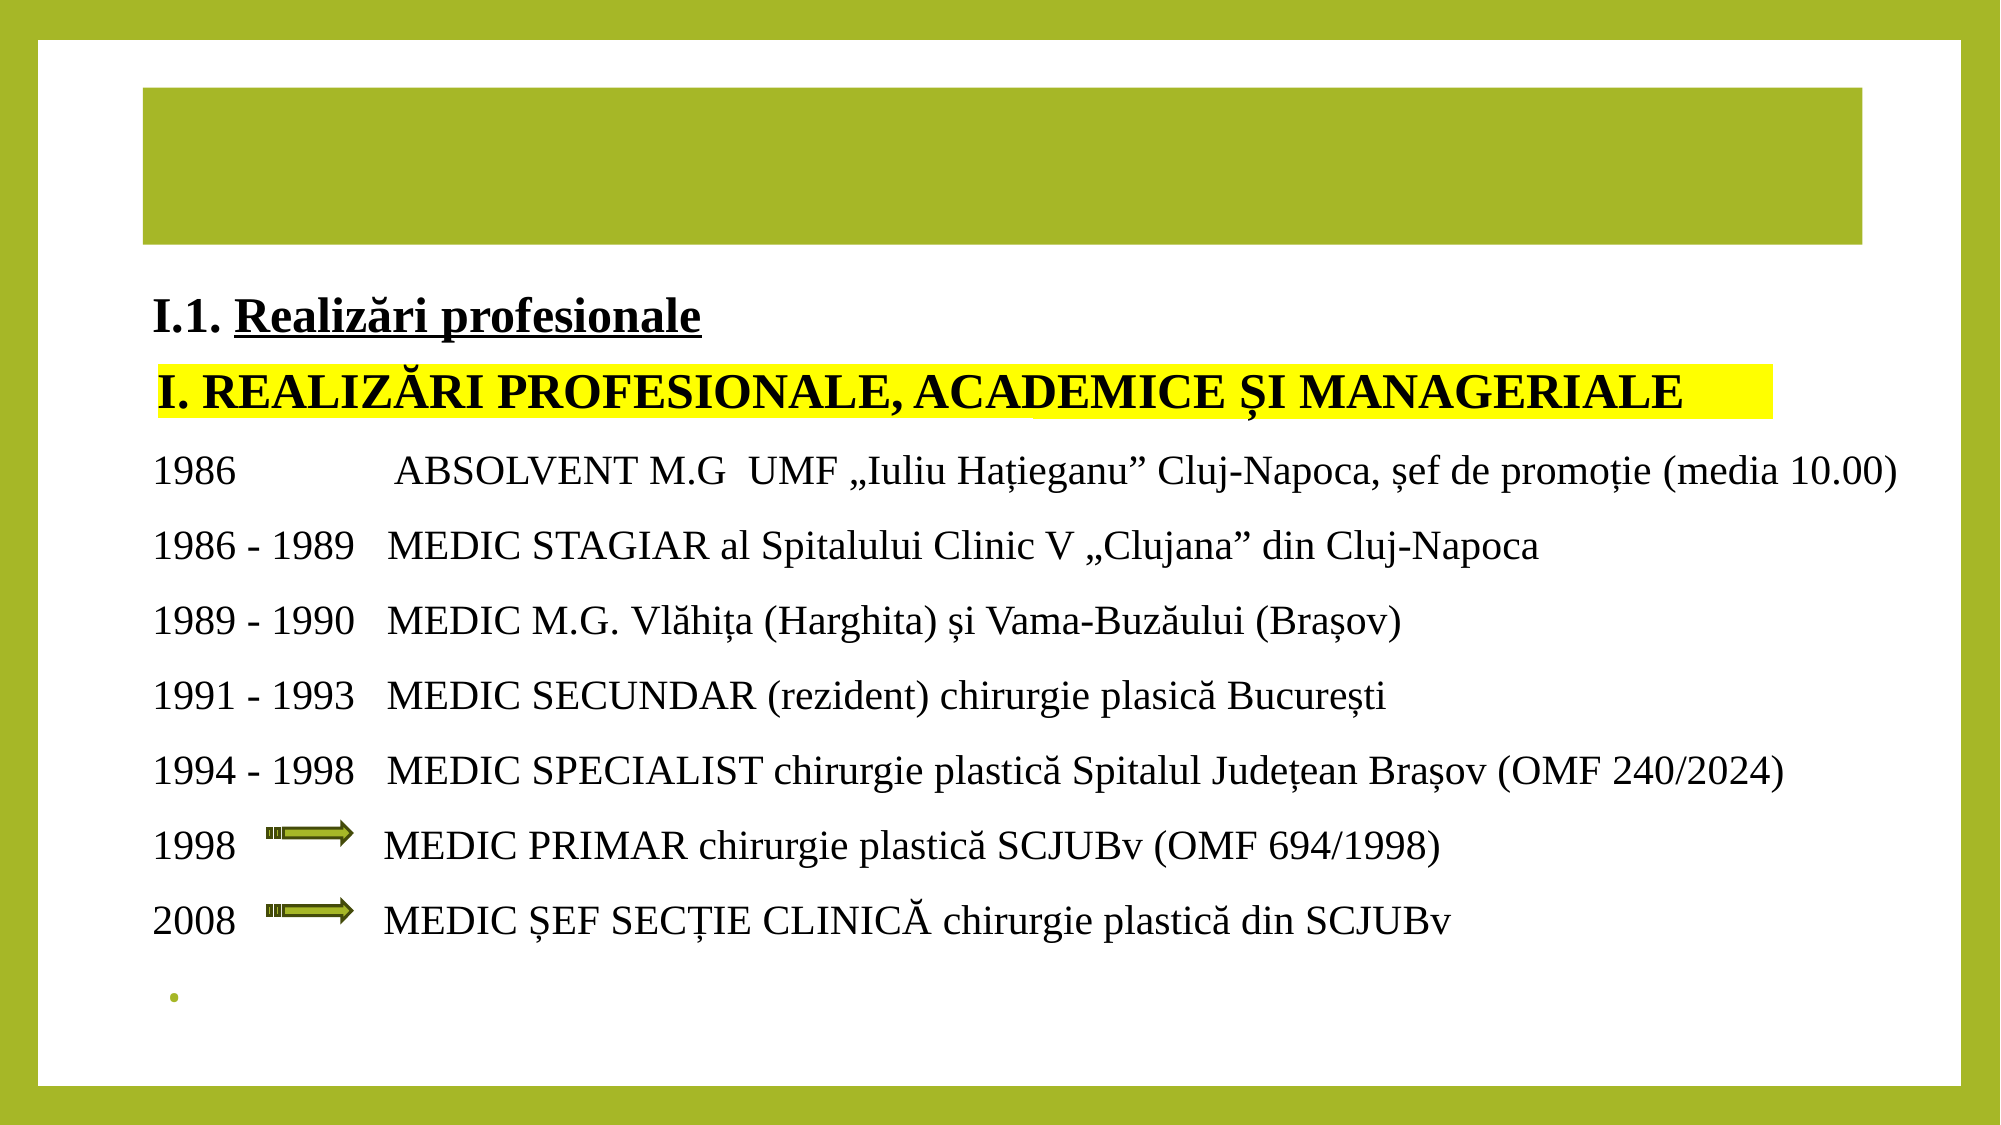

# I. REALIZĂRI PROFESIONALE, ACADEMICE ȘI MANAGERIALE
I.1. Realizări profesionale
1986 ABSOLVENT M.G UMF „Iuliu Hațieganu” Cluj-Napoca, șef de promoție (media 10.00)
1986 - 1989 MEDIC STAGIAR al Spitalului Clinic V „Clujana” din Cluj-Napoca
1989 - 1990 MEDIC M.G. Vlăhița (Harghita) și Vama-Buzăului (Brașov)
1991 - 1993 MEDIC SECUNDAR (rezident) chirurgie plasică București
1994 - 1998 MEDIC SPECIALIST chirurgie plastică Spitalul Județean Brașov (OMF 240/2024)
1998 MEDIC PRIMAR chirurgie plastică SCJUBv (OMF 694/1998)
2008 MEDIC ȘEF SECȚIE CLINICĂ chirurgie plastică din SCJUBv